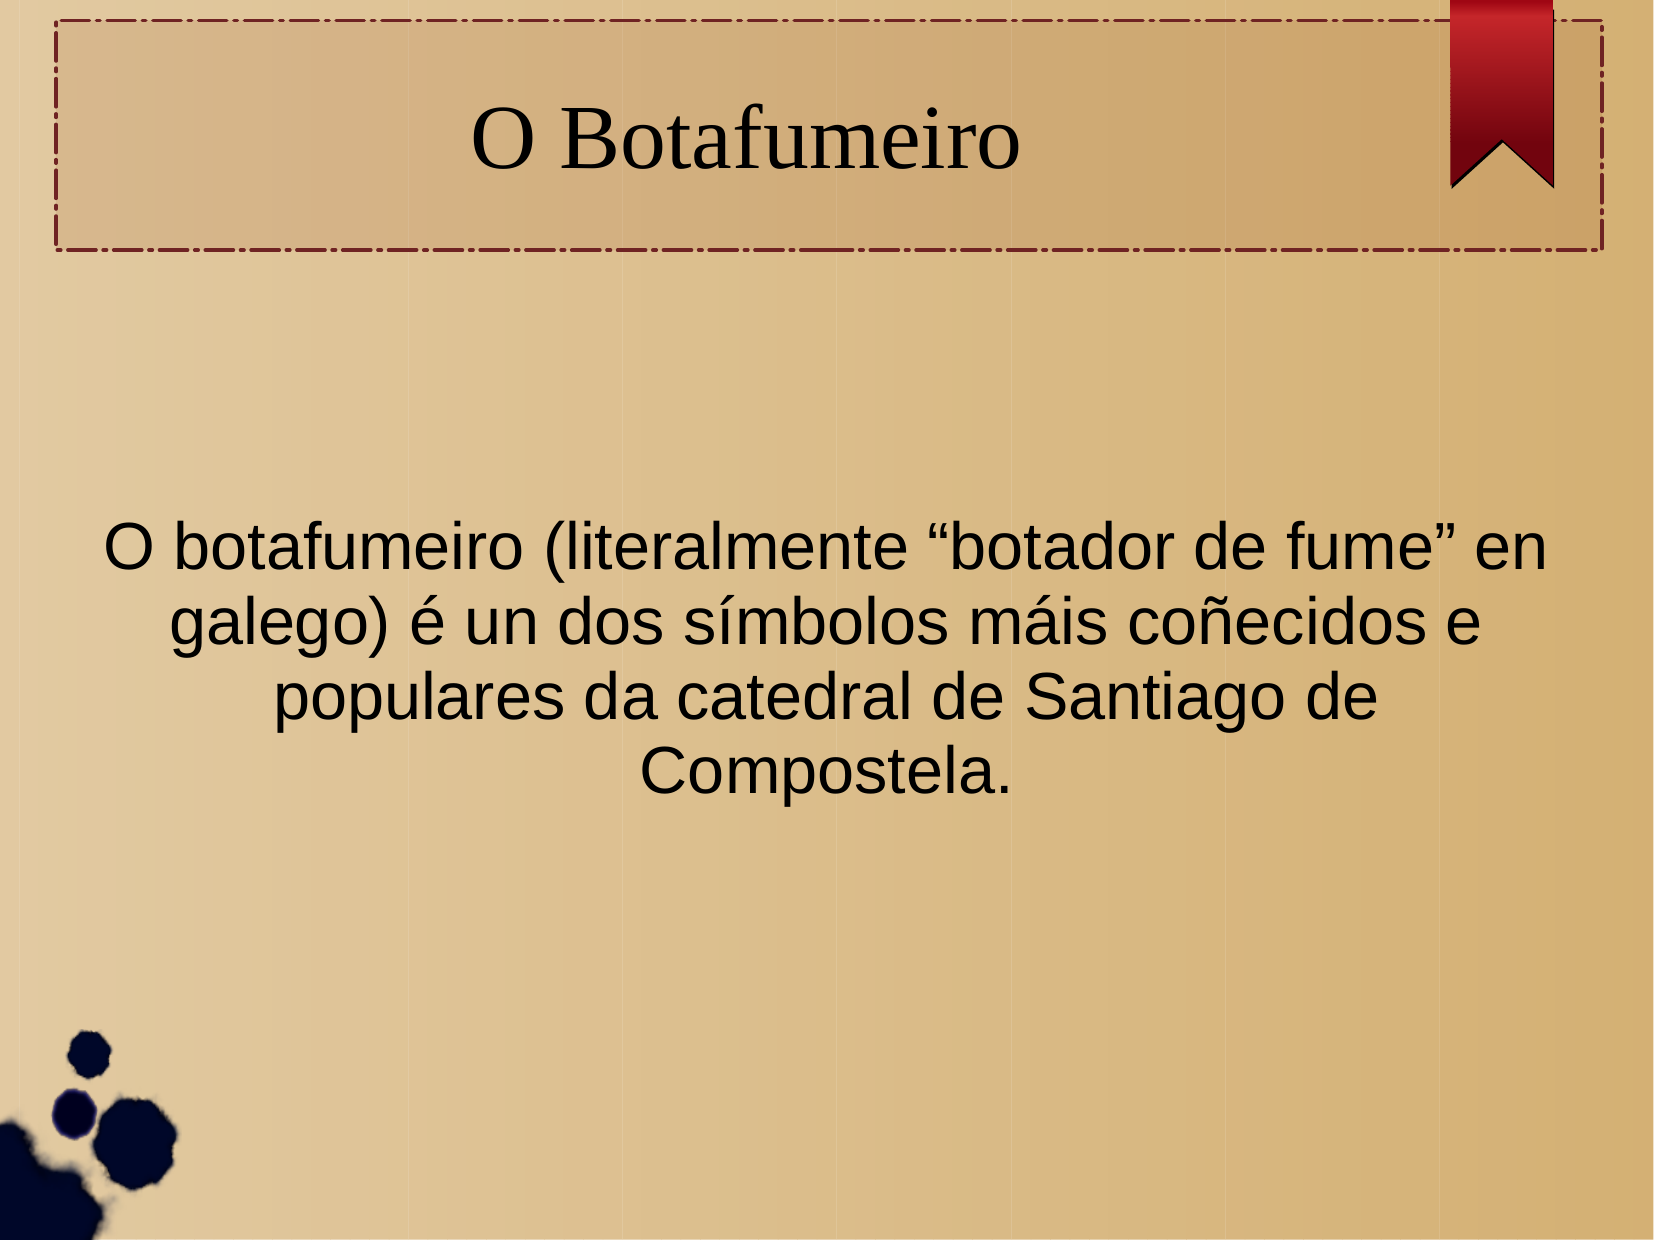

# O Botafumeiro
O botafumeiro (literalmente “botador de fume” en galego) é un dos símbolos máis coñecidos e populares da catedral de Santiago de Compostela.